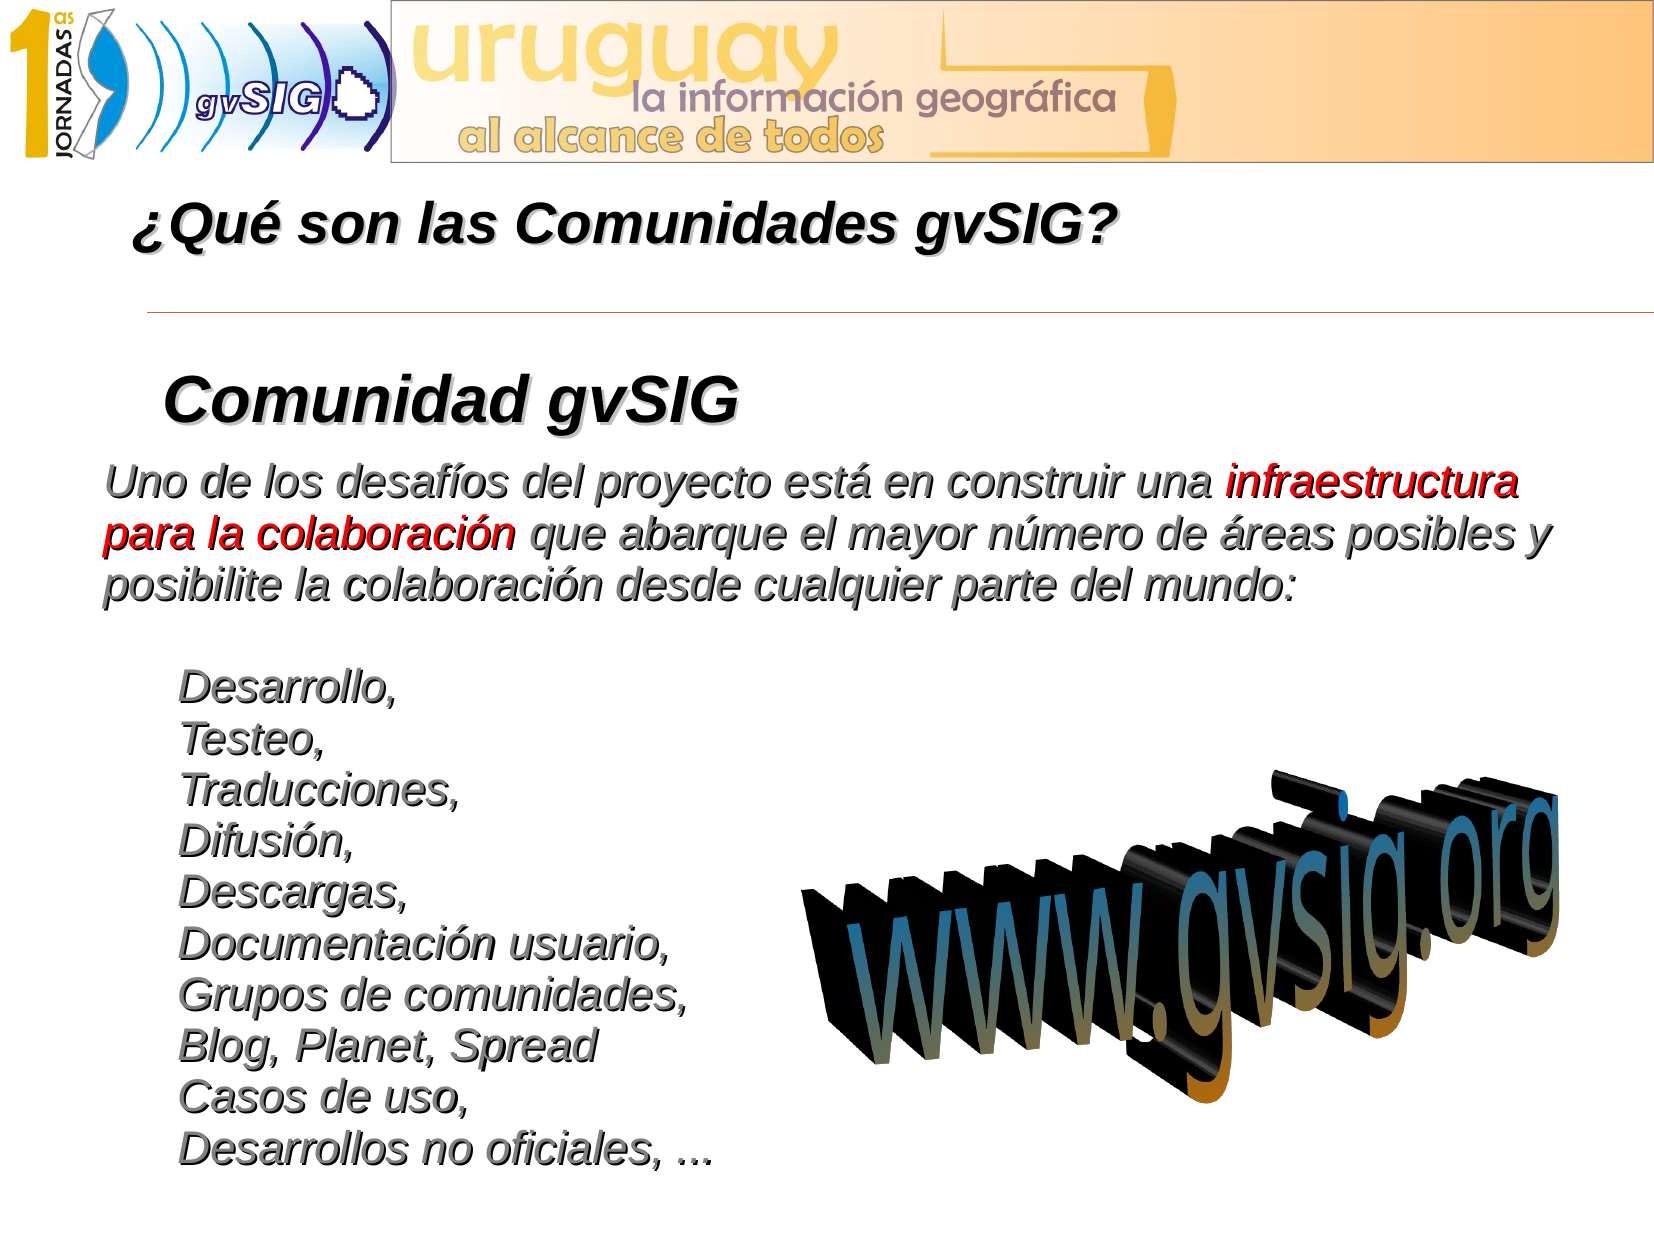

¿Qué son las Comunidades gvSIG?
Comunidad gvSIG
Uno de los desafíos del proyecto está en construir una infraestructura para la colaboración que abarque el mayor número de áreas posibles y posibilite la colaboración desde cualquier parte del mundo:
	Desarrollo,
	Testeo,
	Traducciones,
	Difusión,
	Descargas,
	Documentación usuario,
	Grupos de comunidades,
	Blog, Planet, Spread
	Casos de uso,
	Desarrollos no oficiales, ...
www.gvsig.org